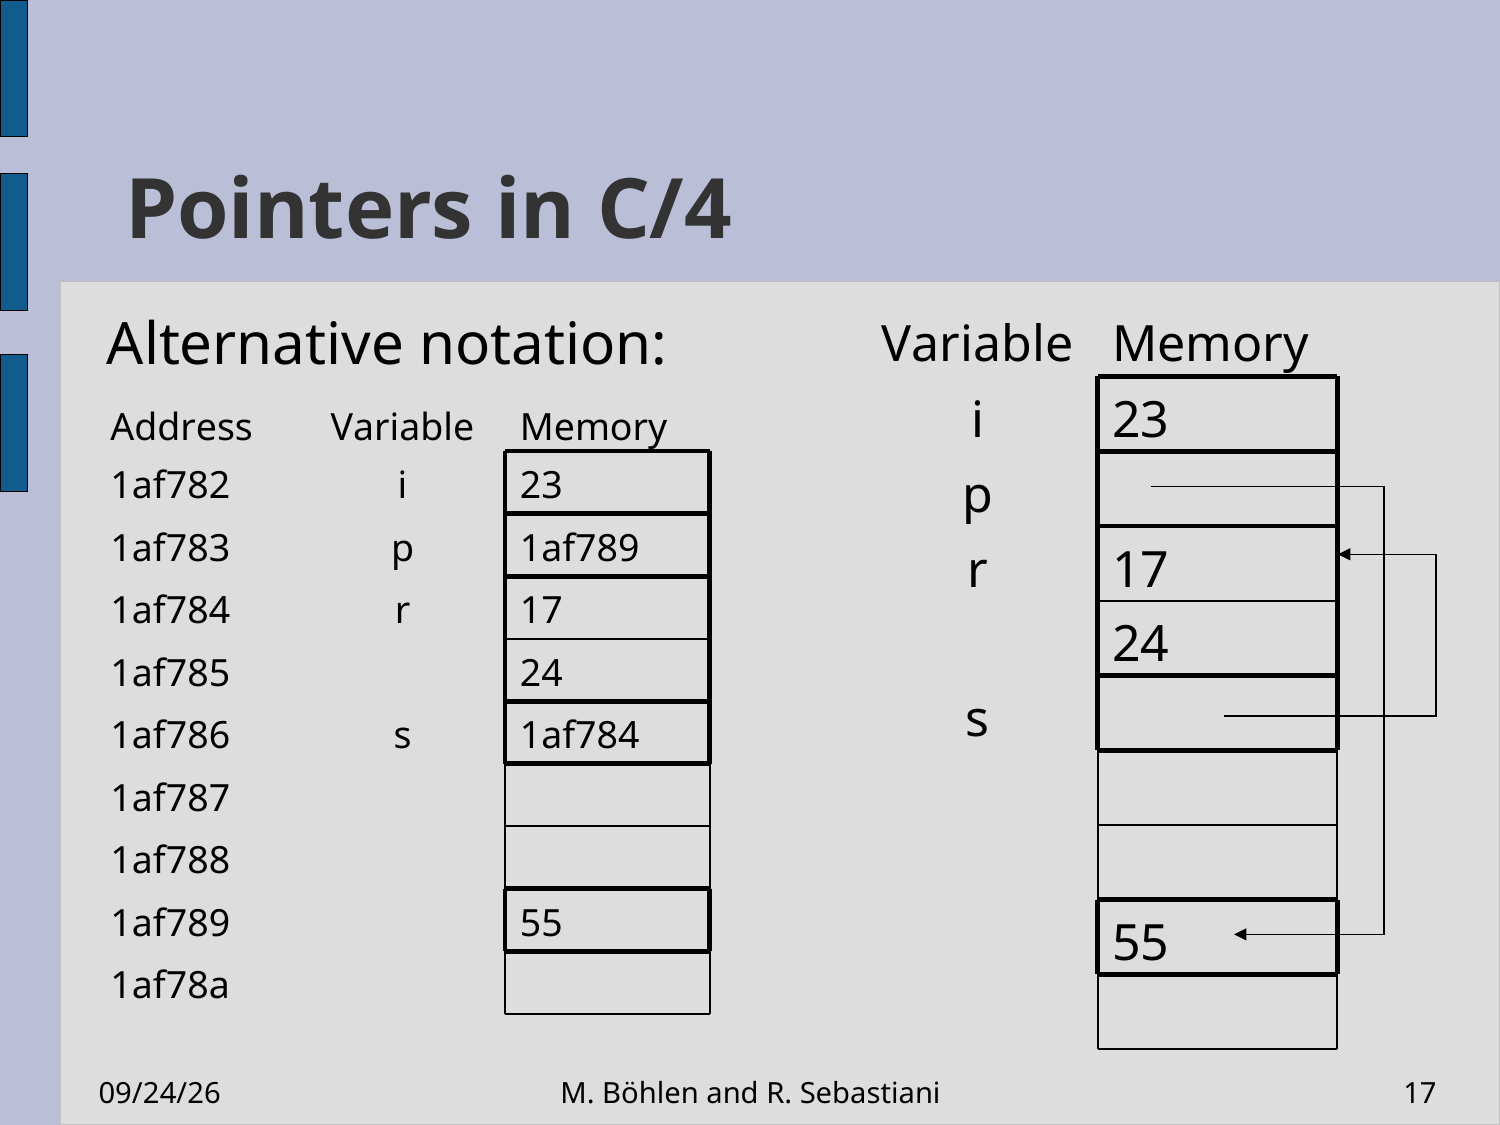

# Pointers in C/4
Variable
Memory
i
23
p
r
17
24
s
55
Alternative notation:
Address
Variable
Memory
1af782
i
23
1af783
p
1af789
1af784
r
17
1af785
24
1af786
s
1af784
1af787
1af788
1af789
55
1af78a
M. Böhlen and R. Sebastiani
17